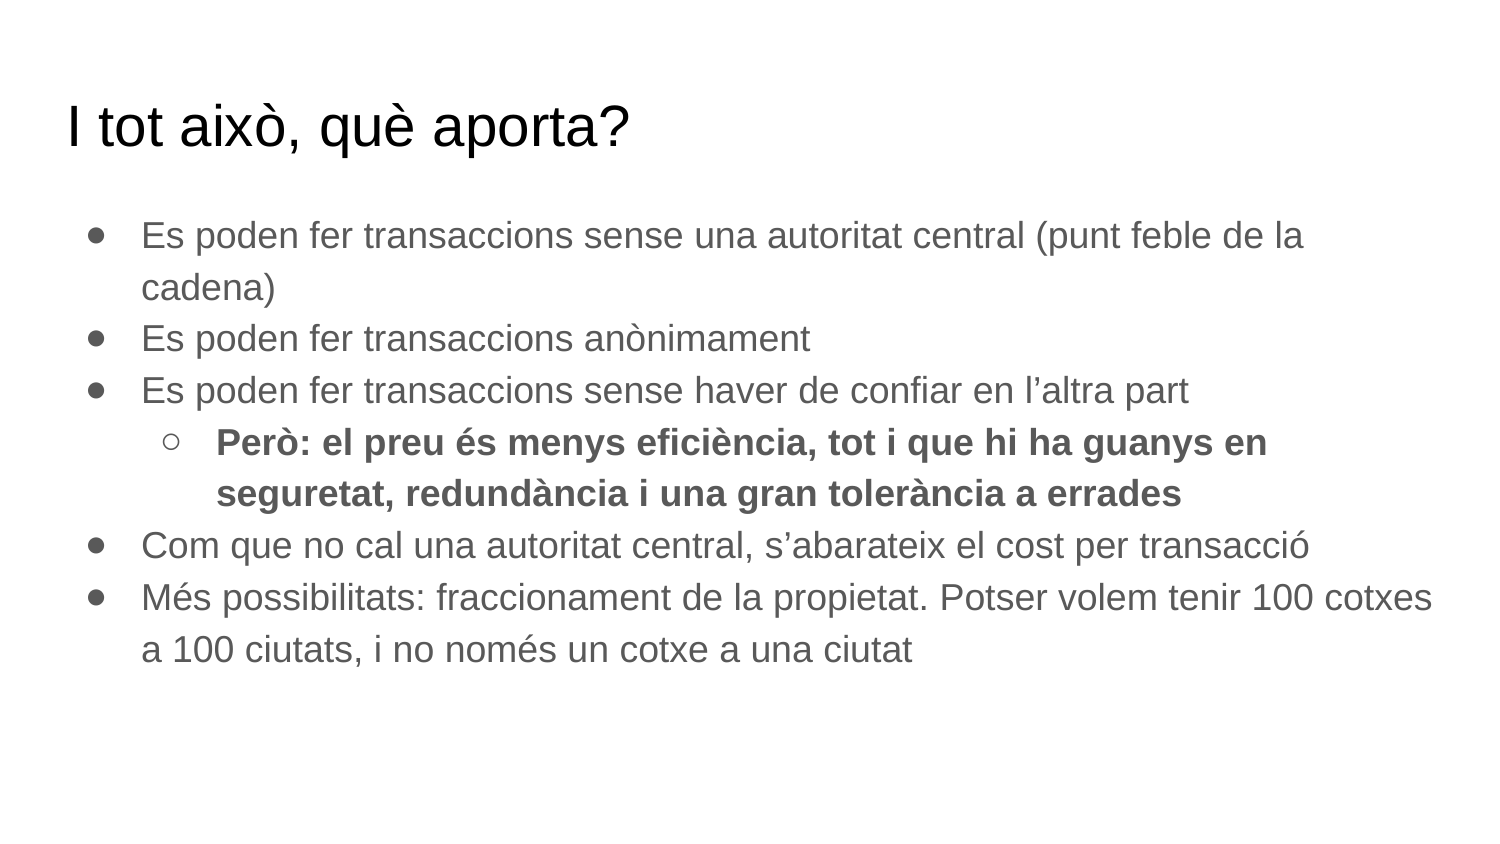

# I tot això, què aporta?
Es poden fer transaccions sense una autoritat central (punt feble de la cadena)
Es poden fer transaccions anònimament
Es poden fer transaccions sense haver de confiar en l’altra part
Però: el preu és menys eficiència, tot i que hi ha guanys en seguretat, redundància i una gran tolerància a errades
Com que no cal una autoritat central, s’abarateix el cost per transacció
Més possibilitats: fraccionament de la propietat. Potser volem tenir 100 cotxes a 100 ciutats, i no només un cotxe a una ciutat